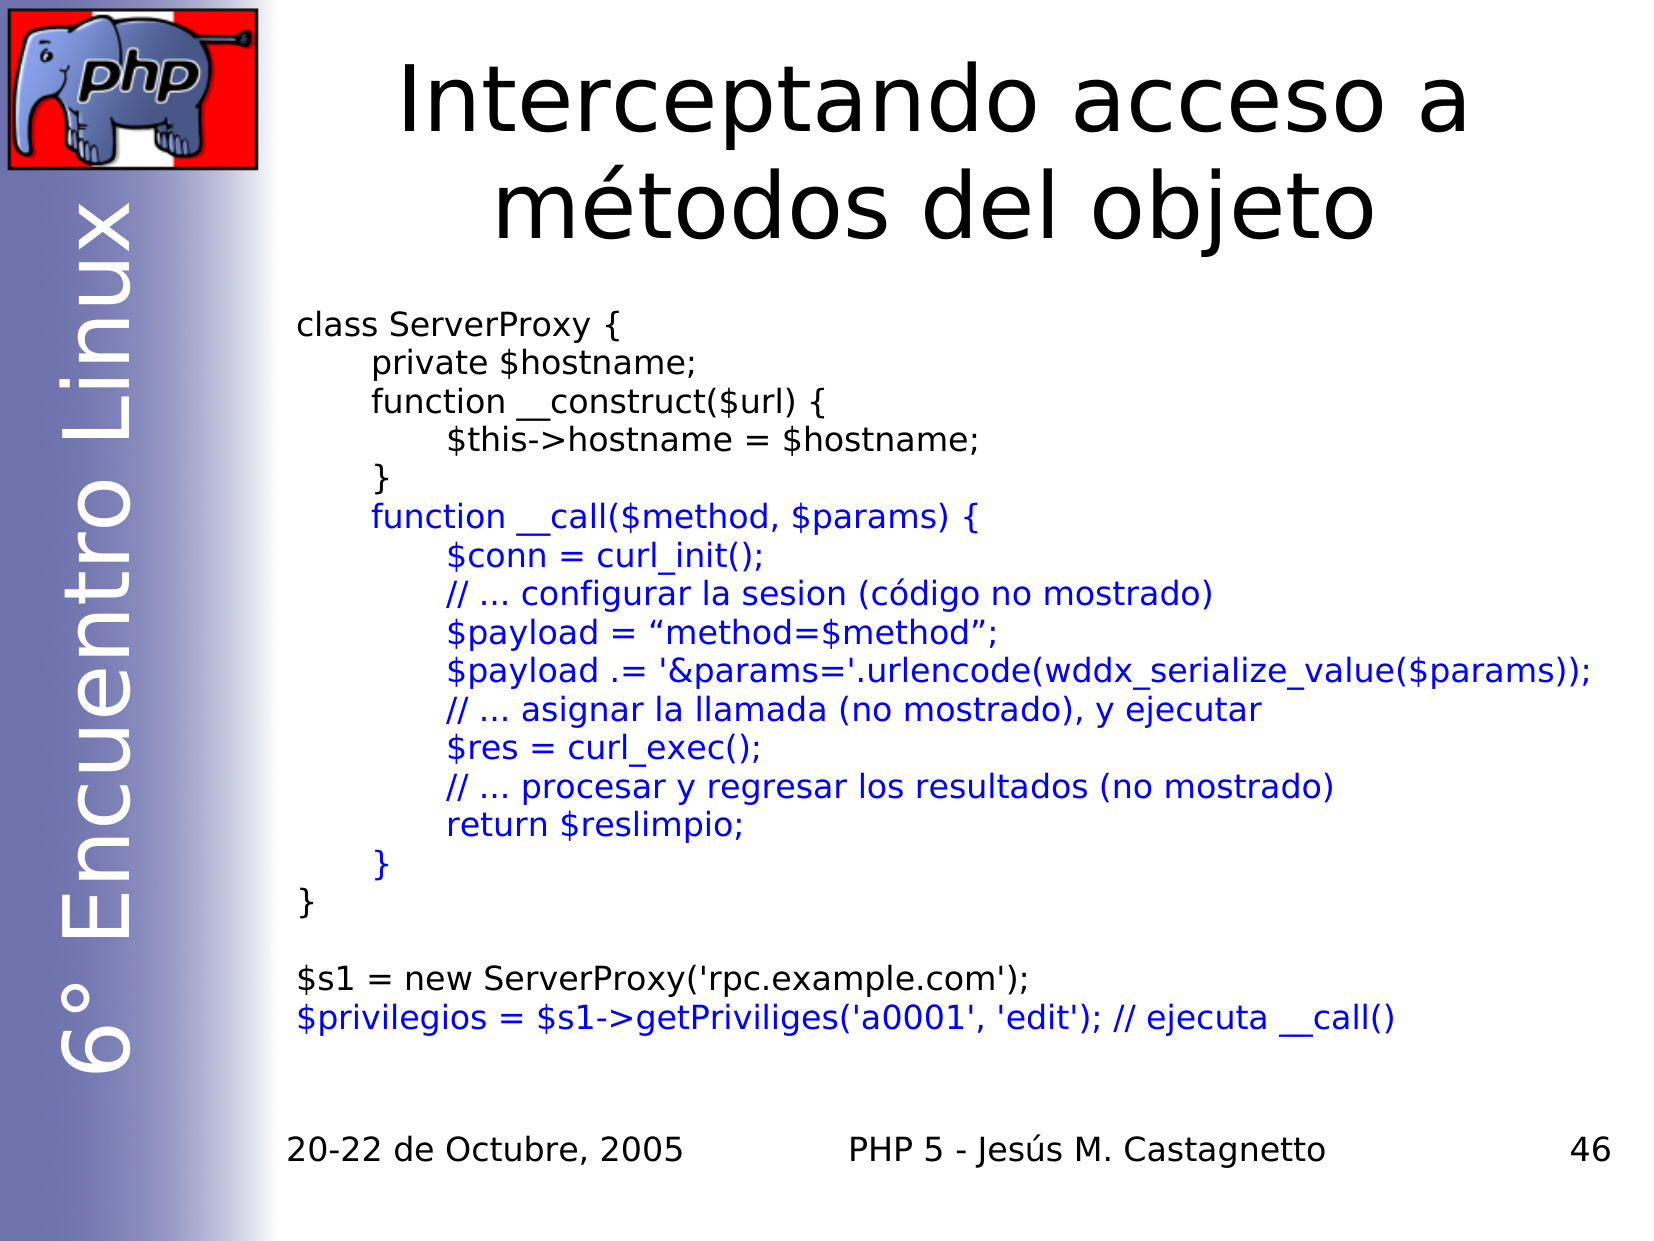

# Interceptando acceso a métodos del objeto
class ServerProxy {
	private $hostname;
	function __construct($url) {
		$this->hostname = $hostname;
	}
	function __call($method, $params) {
		$conn = curl_init();
		// ... configurar la sesion (código no mostrado)
		$payload = “method=$method”;
		$payload .= '&params='.urlencode(wddx_serialize_value($params));
		// ... asignar la llamada (no mostrado), y ejecutar
		$res = curl_exec();
		// ... procesar y regresar los resultados (no mostrado)
		return $reslimpio;
	}
}
$s1 = new ServerProxy('rpc.example.com');
$privilegios = $s1->getPriviliges('a0001', 'edit'); // ejecuta __call()
20-22 de Octubre, 2005
PHP 5 - Jesús M. Castagnetto
46